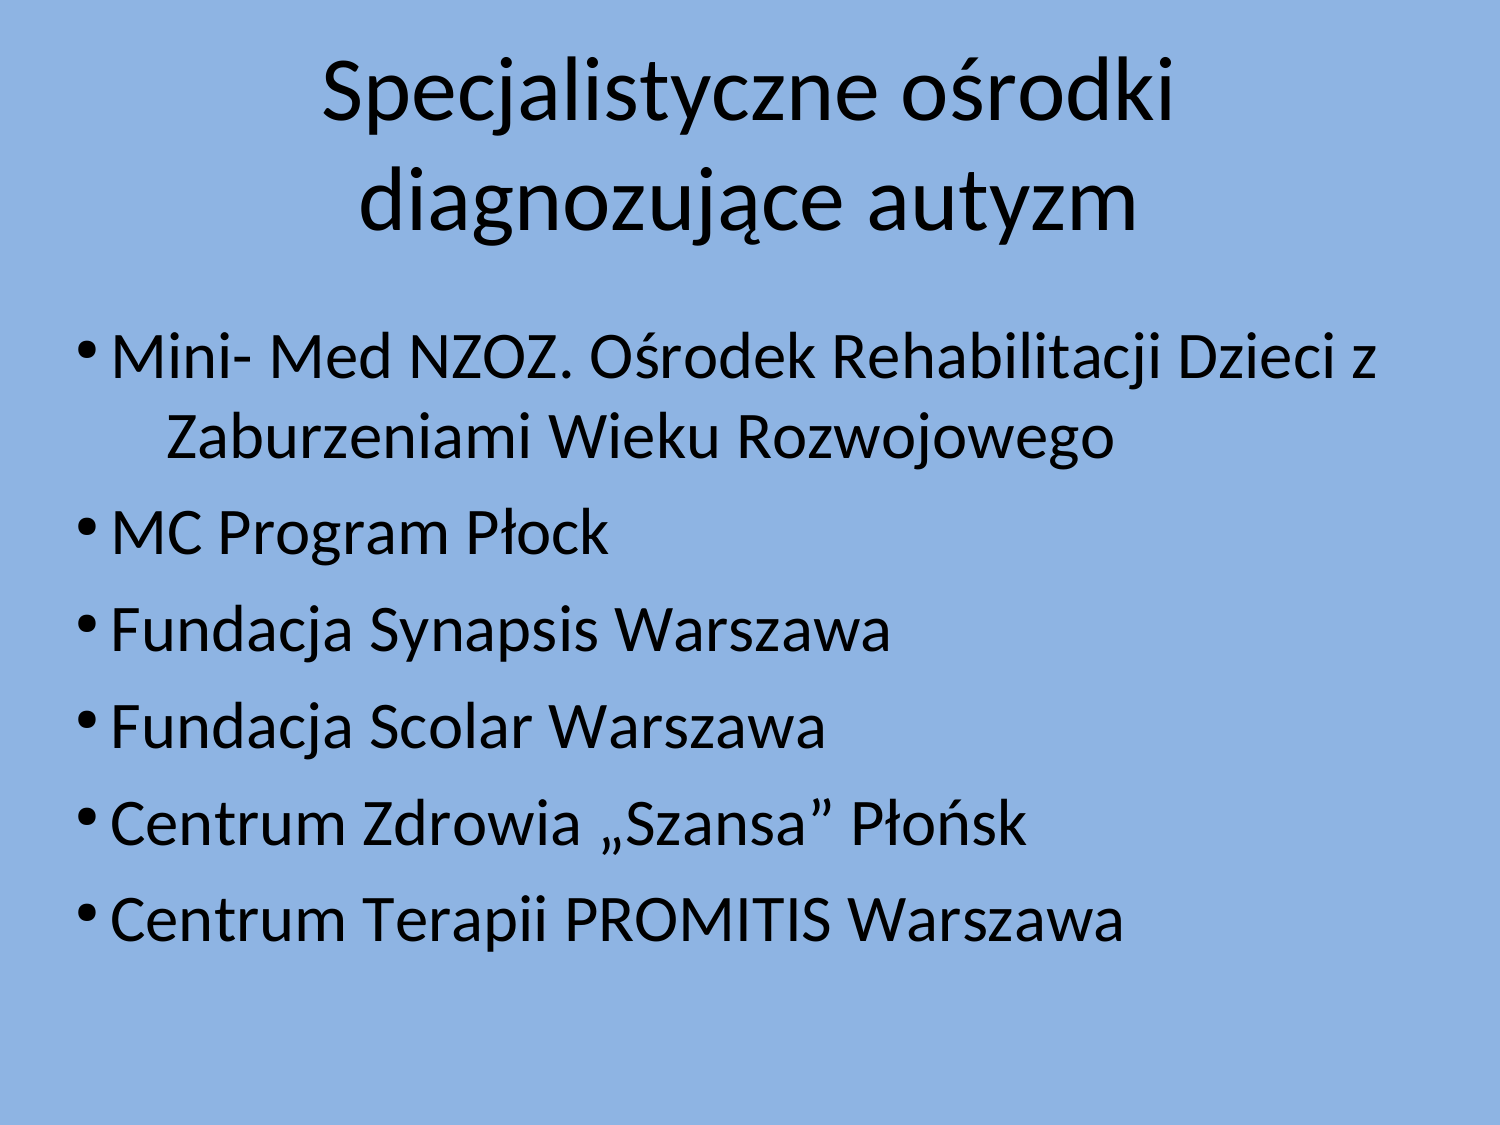

# Specjalistyczne ośrodki diagnozujące autyzm
Mini- Med NZOZ. Ośrodek Rehabilitacji Dzieci z Zaburzeniami Wieku Rozwojowego
MC Program Płock
Fundacja Synapsis Warszawa
Fundacja Scolar Warszawa
Centrum Zdrowia „Szansa” Płońsk
Centrum Terapii PROMITIS Warszawa